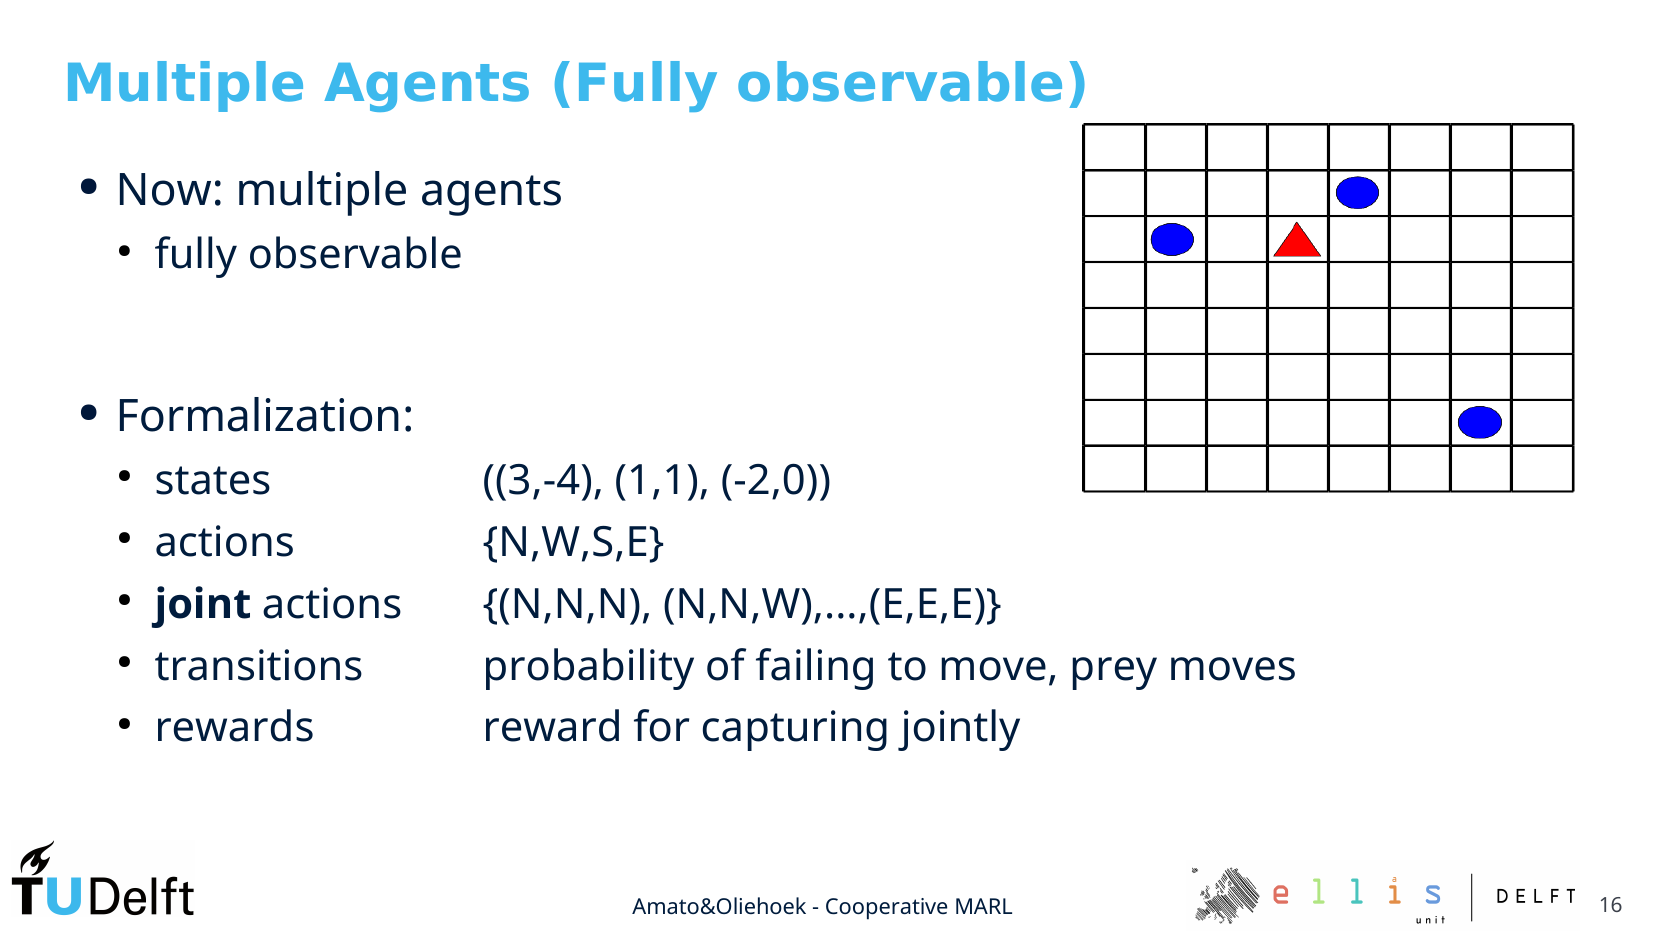

# Multiple Agents (Fully observable)
Now: multiple agents
fully observable
Formalization:
states			((3,-4), (1,1), (-2,0))
actions			{N,W,S,E}
joint actions		{(N,N,N), (N,N,W),...,(E,E,E)}
transitions		probability of failing to move, prey moves
rewards			reward for capturing jointly
Amato&Oliehoek - Cooperative MARL